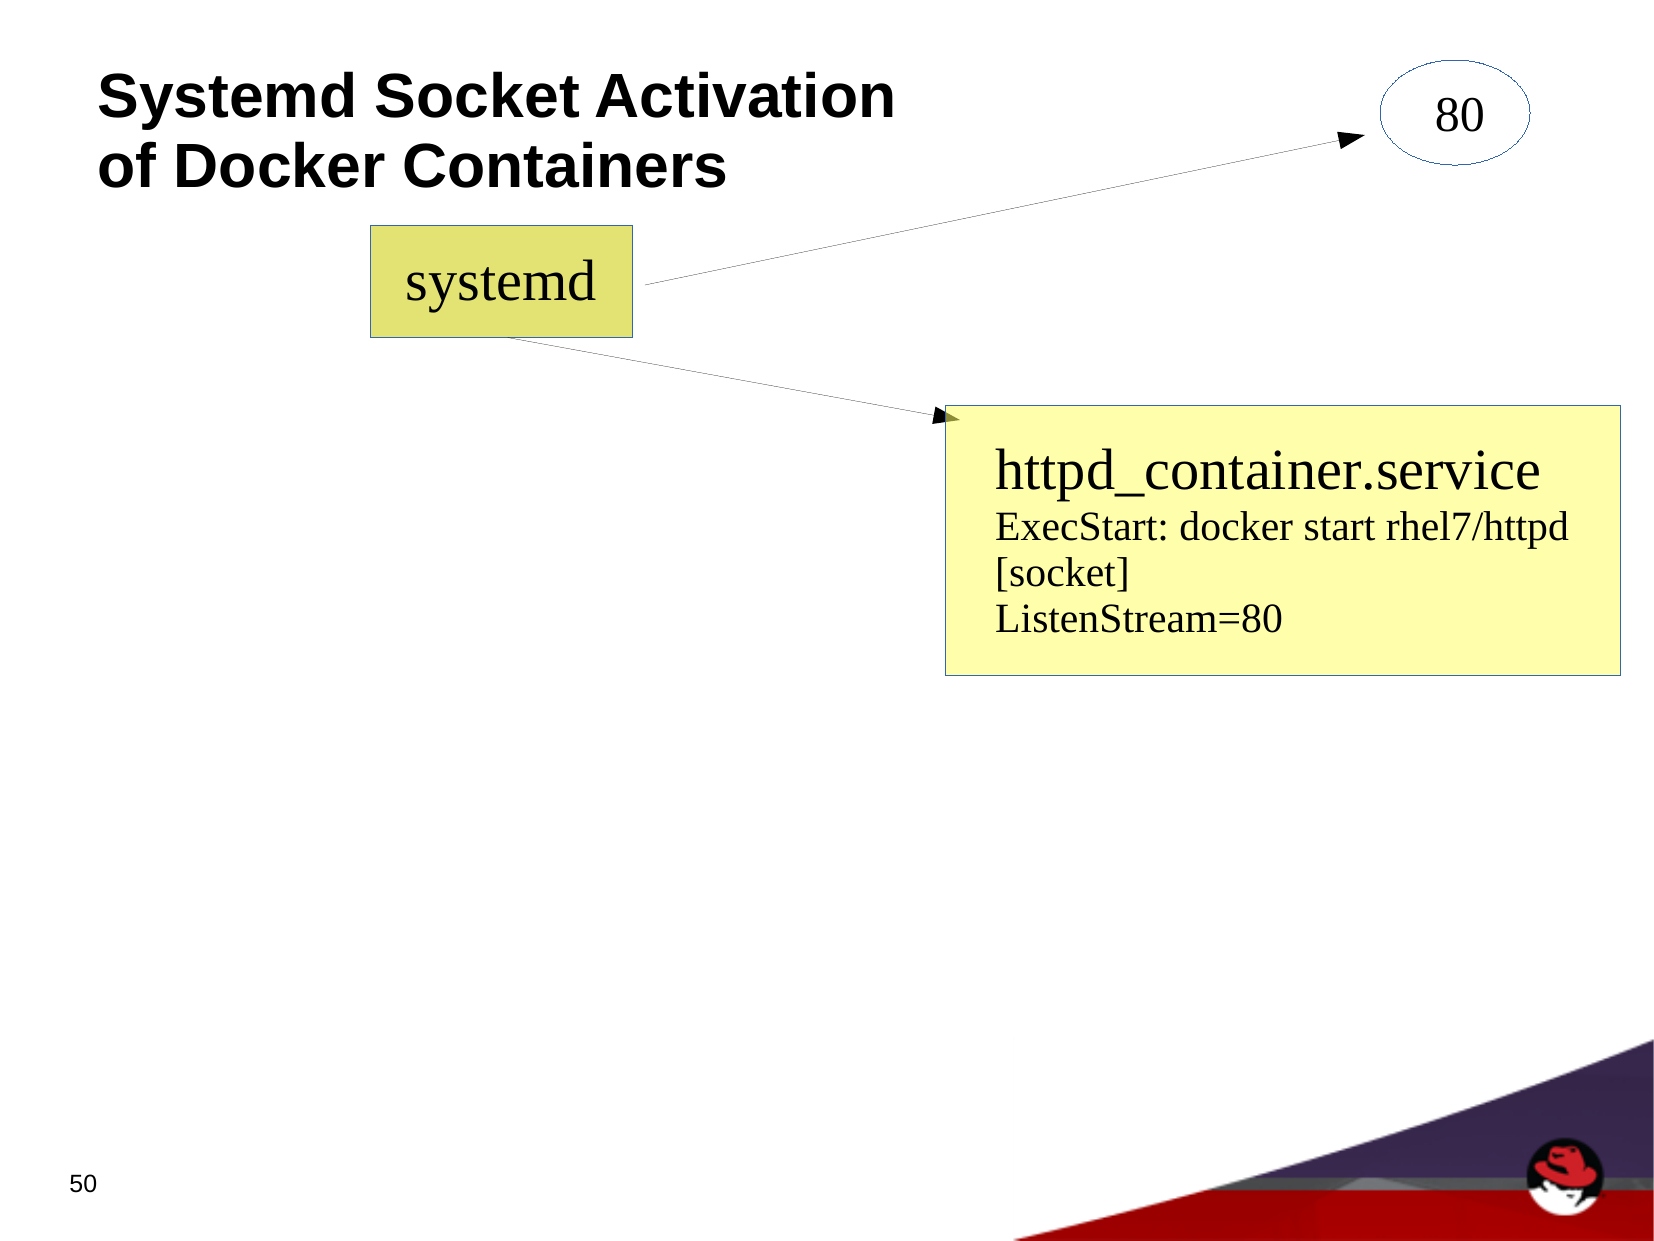

Systemd Socket Activation
of Docker Containers
80
systemd
httpd_container.service
ExecStart: docker start rhel7/httpd
[socket]
ListenStream=80